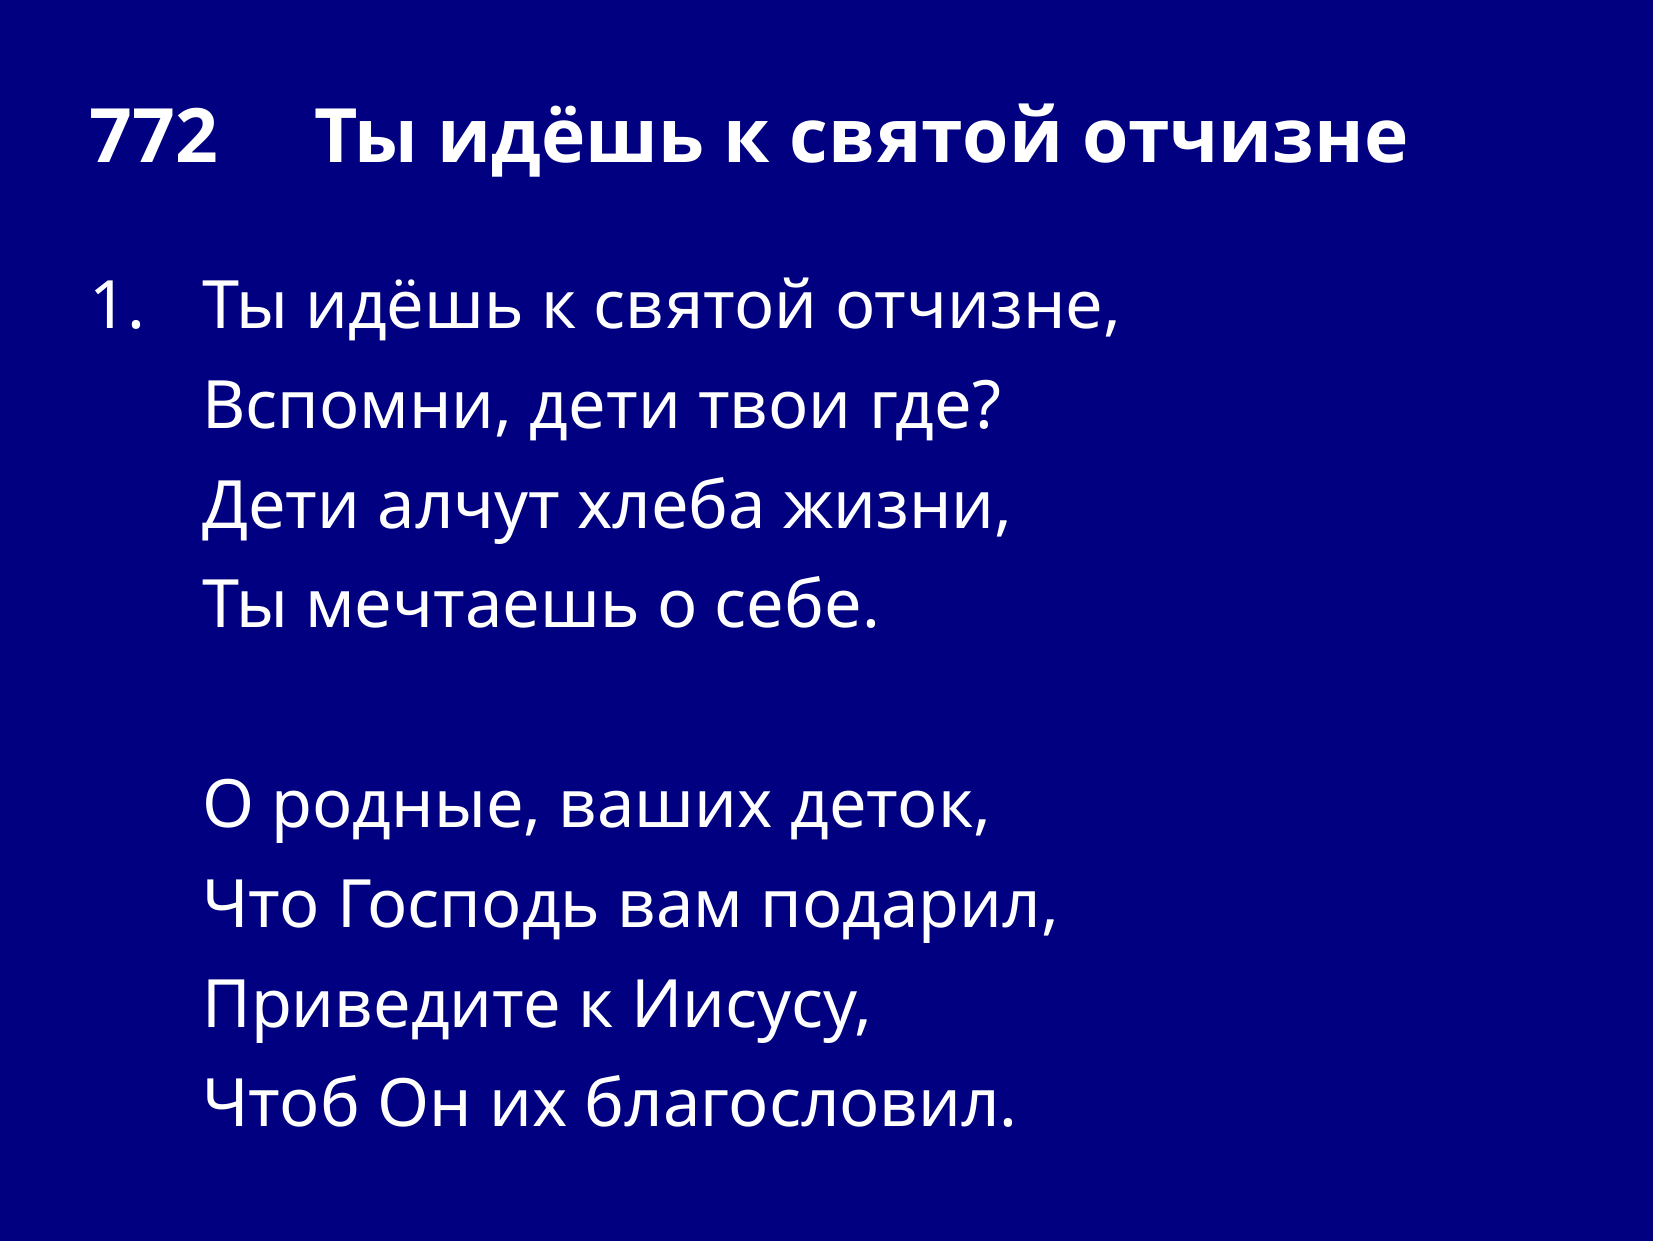

772	Ты идёшь к святой отчизне
1.	Ты идёшь к святой отчизне,
	Вспомни, дети твои где?
	Дети алчут хлеба жизни,
	Ты мечтаешь о себе.
	О родные, ваших деток,
	Что Господь вам подарил,
	Приведите к Иисусу,
	Чтоб Он их благословил.